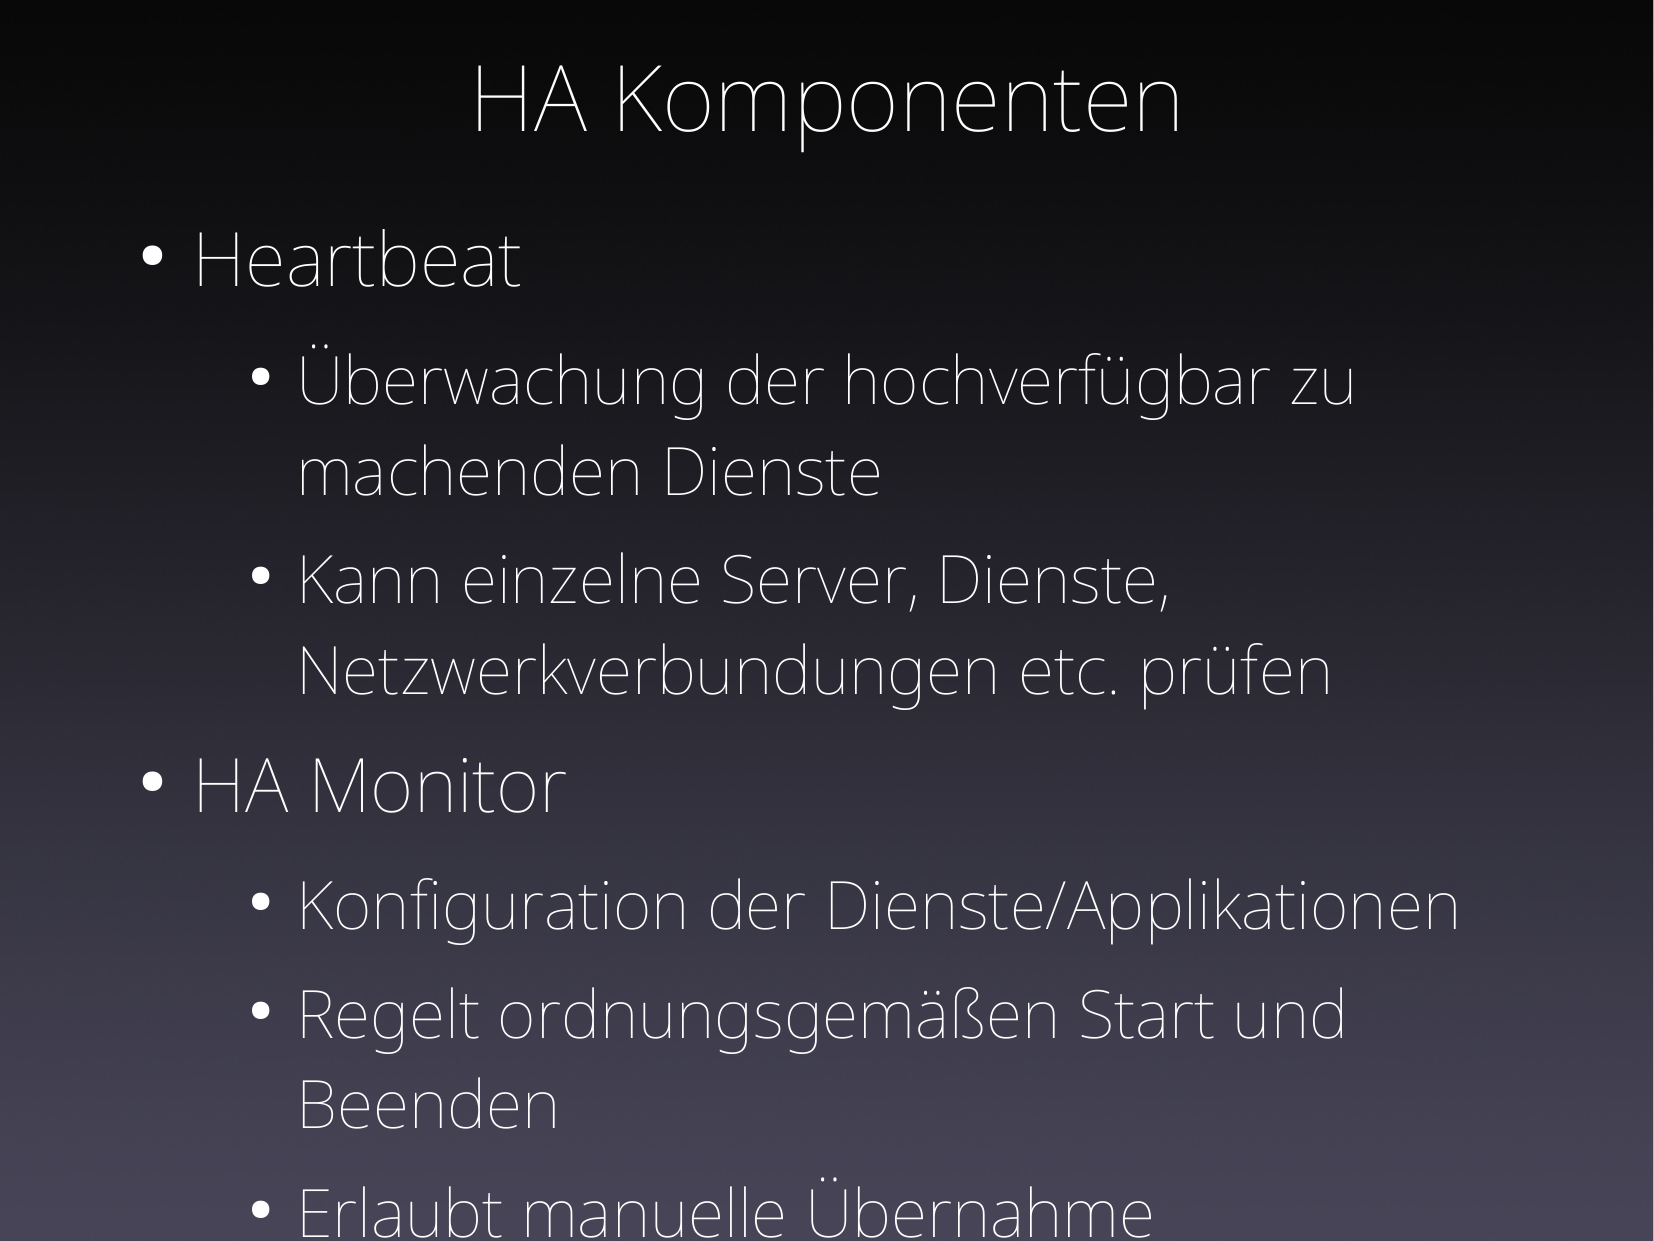

# HA Komponenten
Heartbeat
Überwachung der hochverfügbar zu machenden Dienste
Kann einzelne Server, Dienste, Netzwerkverbundungen etc. prüfen
HA Monitor
Konfiguration der Dienste/Applikationen
Regelt ordnungsgemäßen Start und Beenden
Erlaubt manuelle Übernahme
Shared storage (SAN) / Replikation